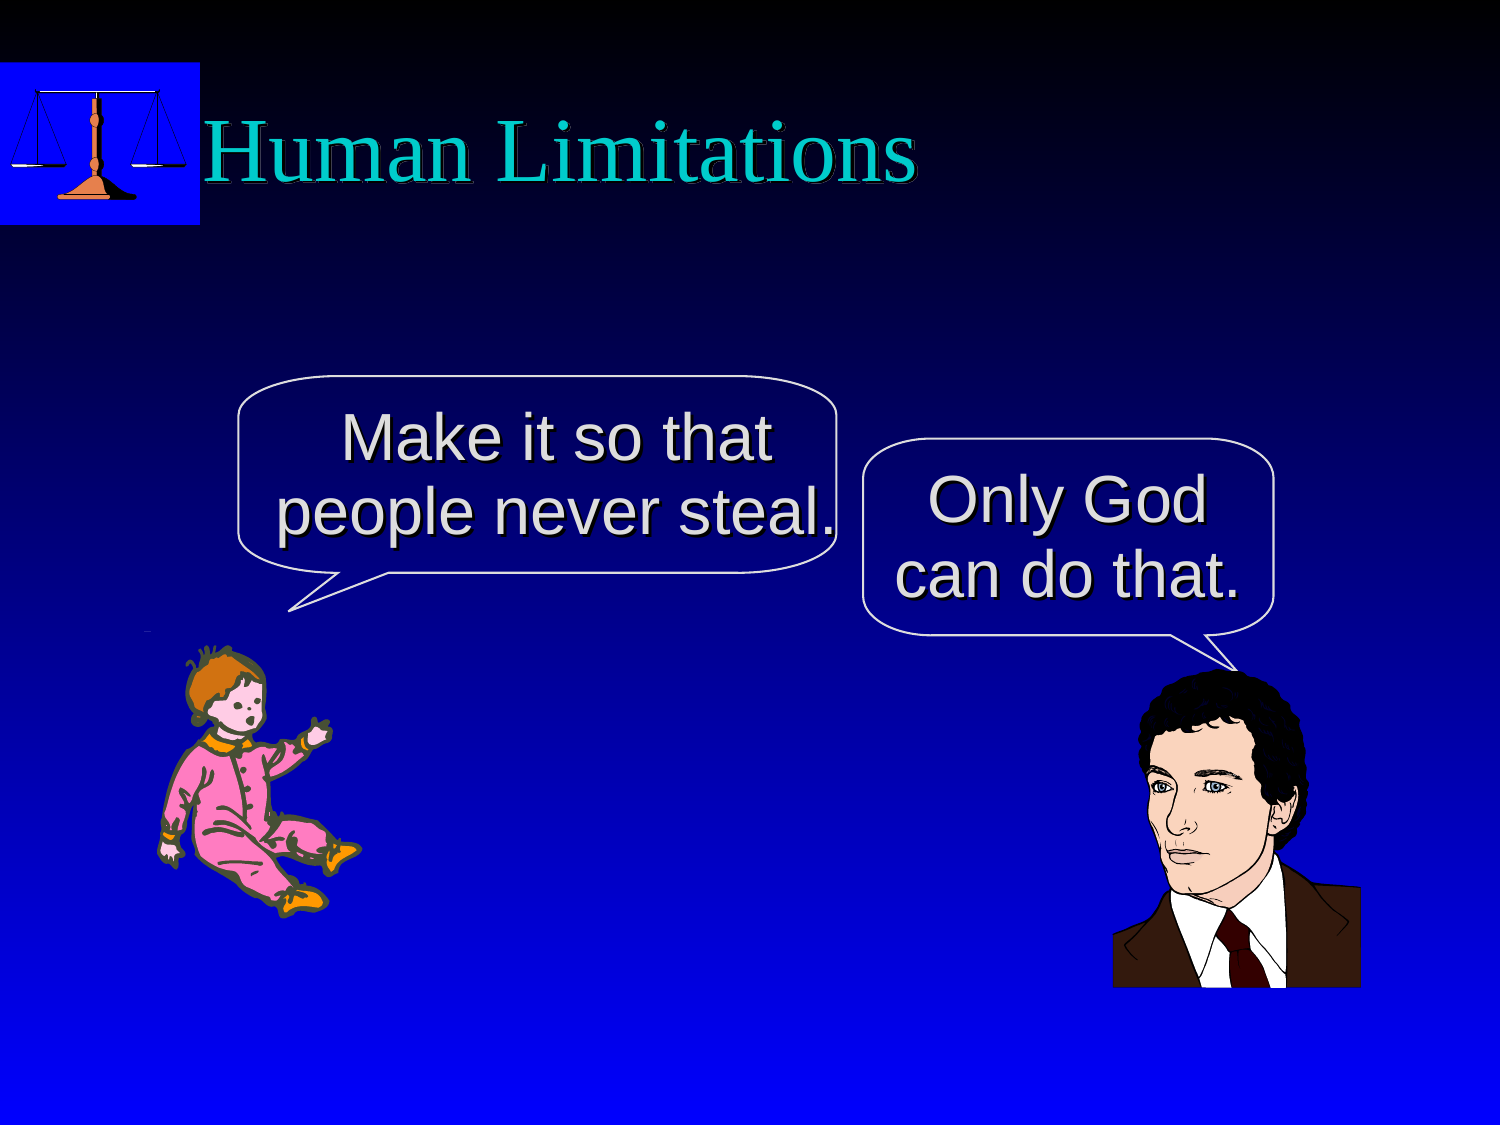

# Human Limitations
Make it so that
people never steal.
Only God
can do that.